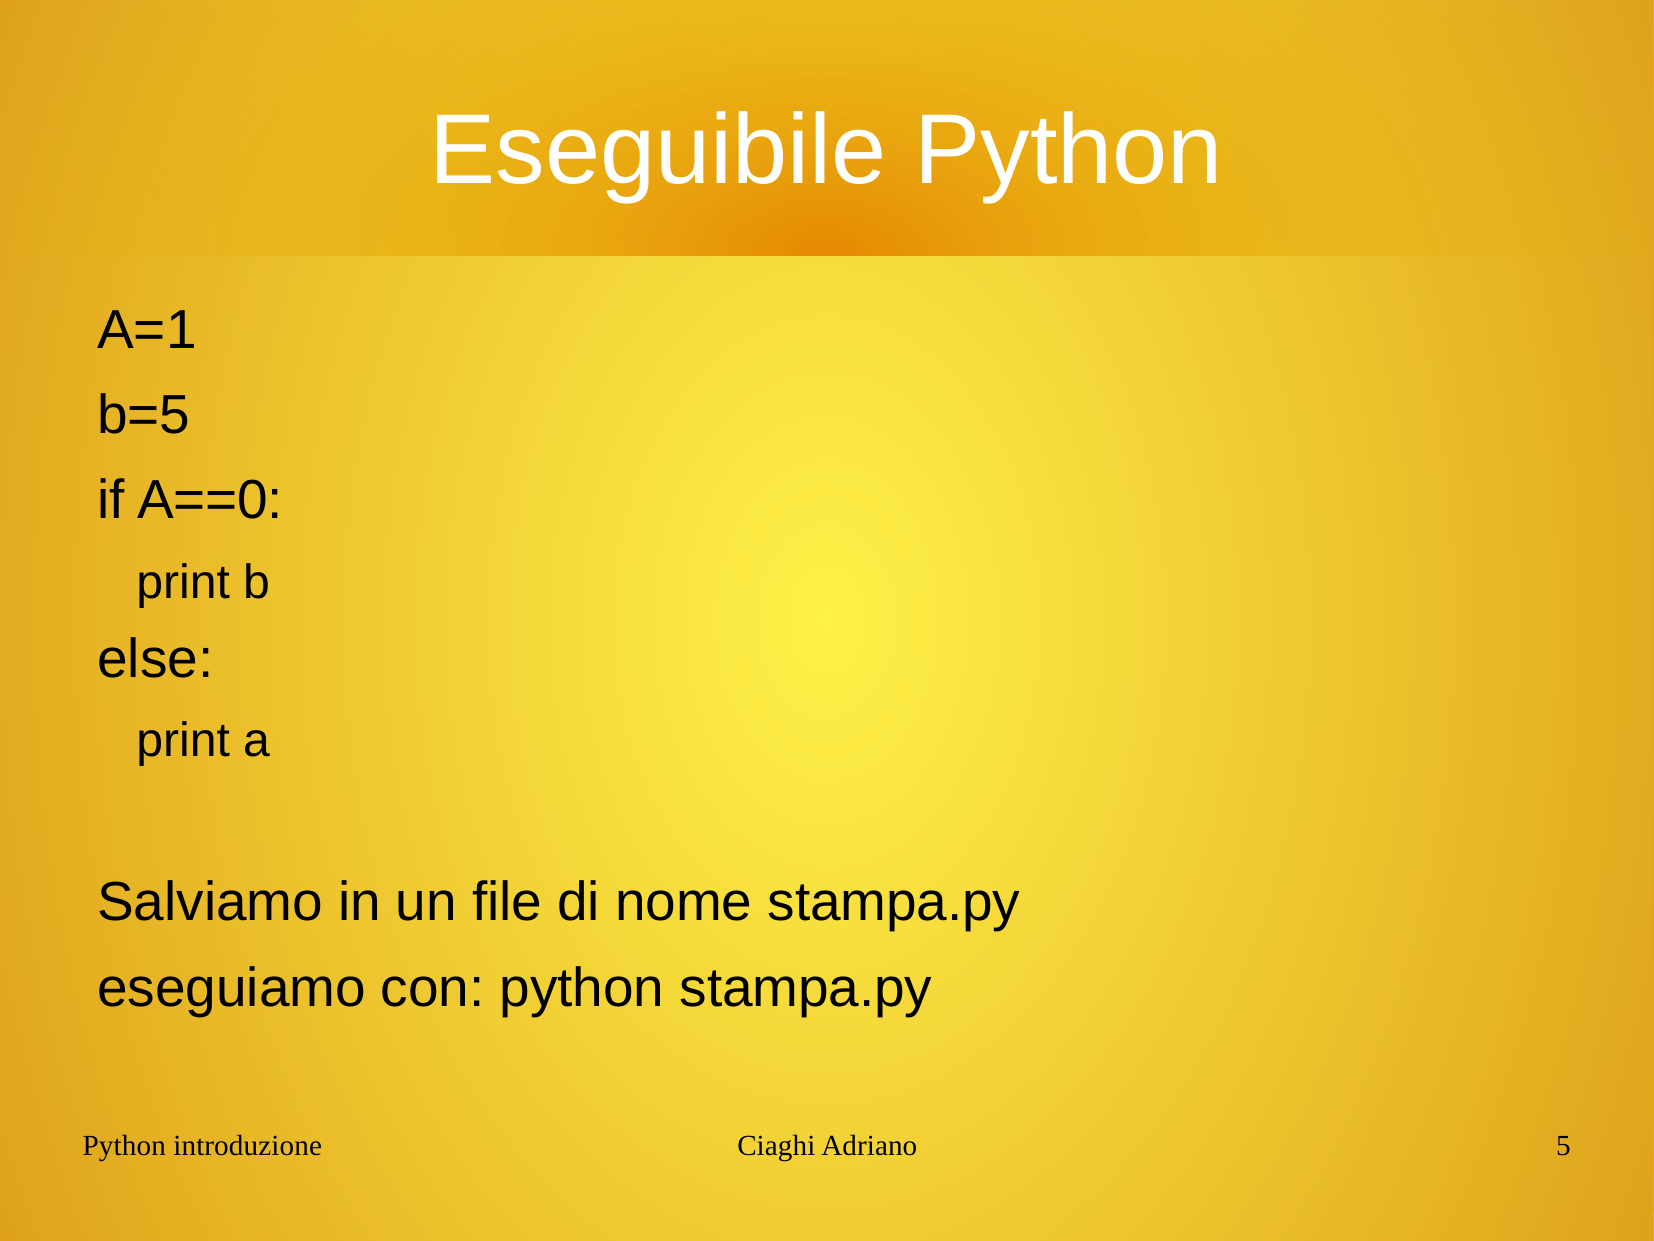

# Eseguibile Python
A=1
b=5
if A==0:
print b
else:
print a
Salviamo in un file di nome stampa.py
eseguiamo con: python stampa.py
Python introduzione
Ciaghi Adriano
5